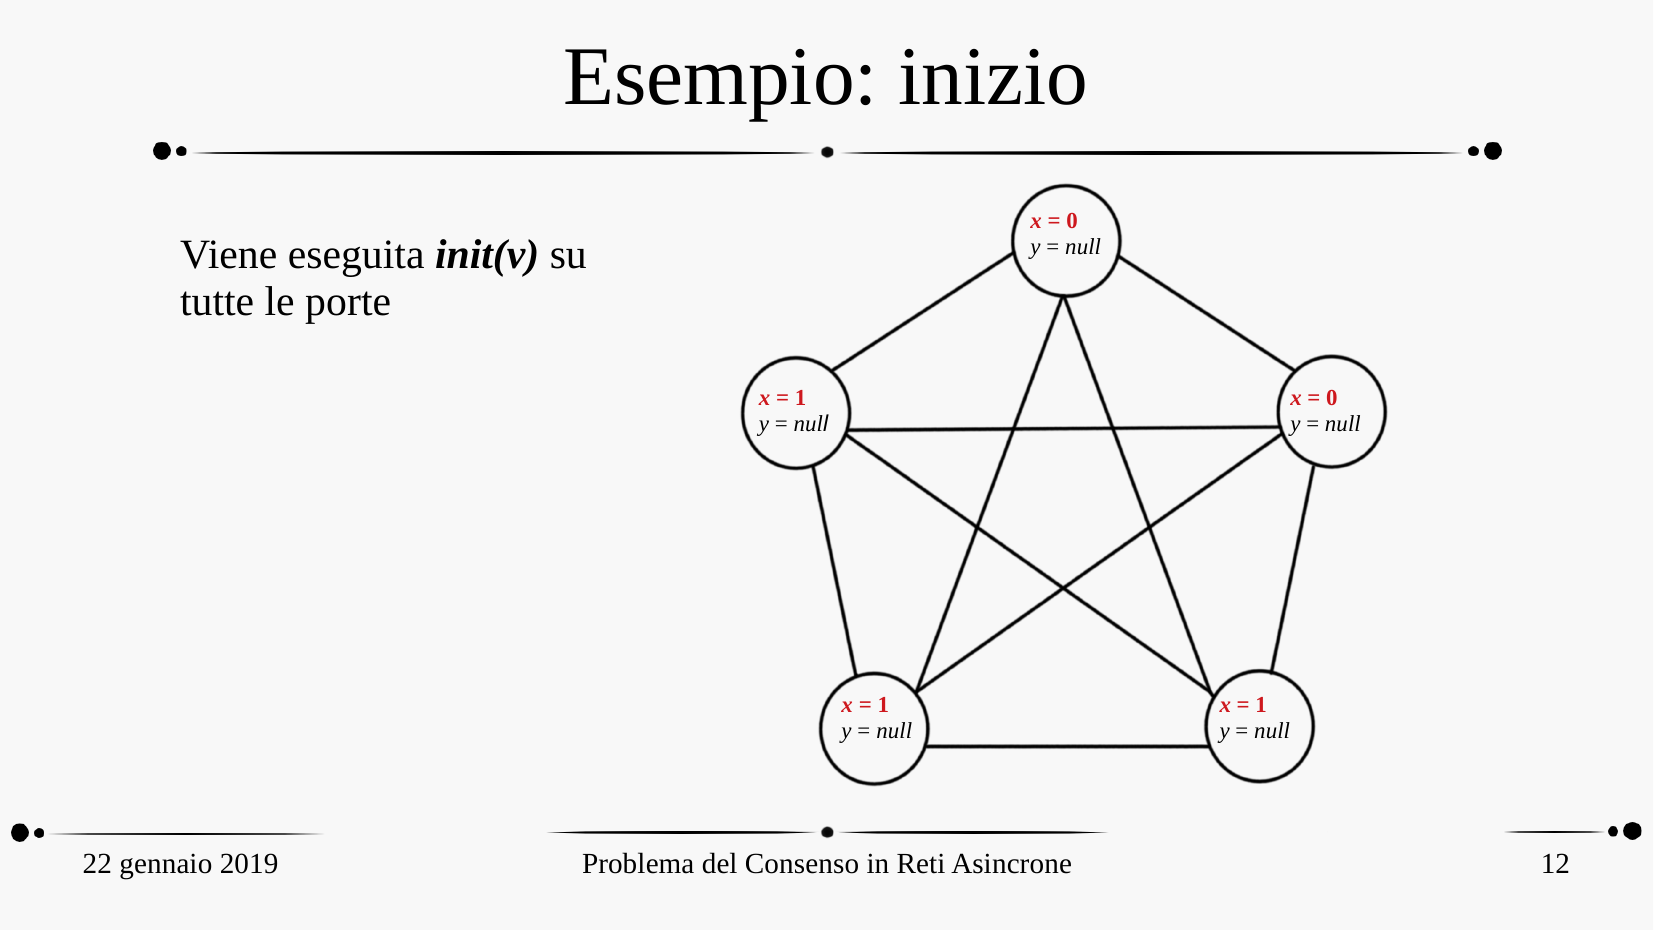

# Esempio: inizio
x = 0
y = null
Viene eseguita init(v) su tutte le porte
x = 1
y = null
x = 0
y = null
x = 1
y = null
x = 1
y = null
22 gennaio 2019
Problema del Consenso in Reti Asincrone
12